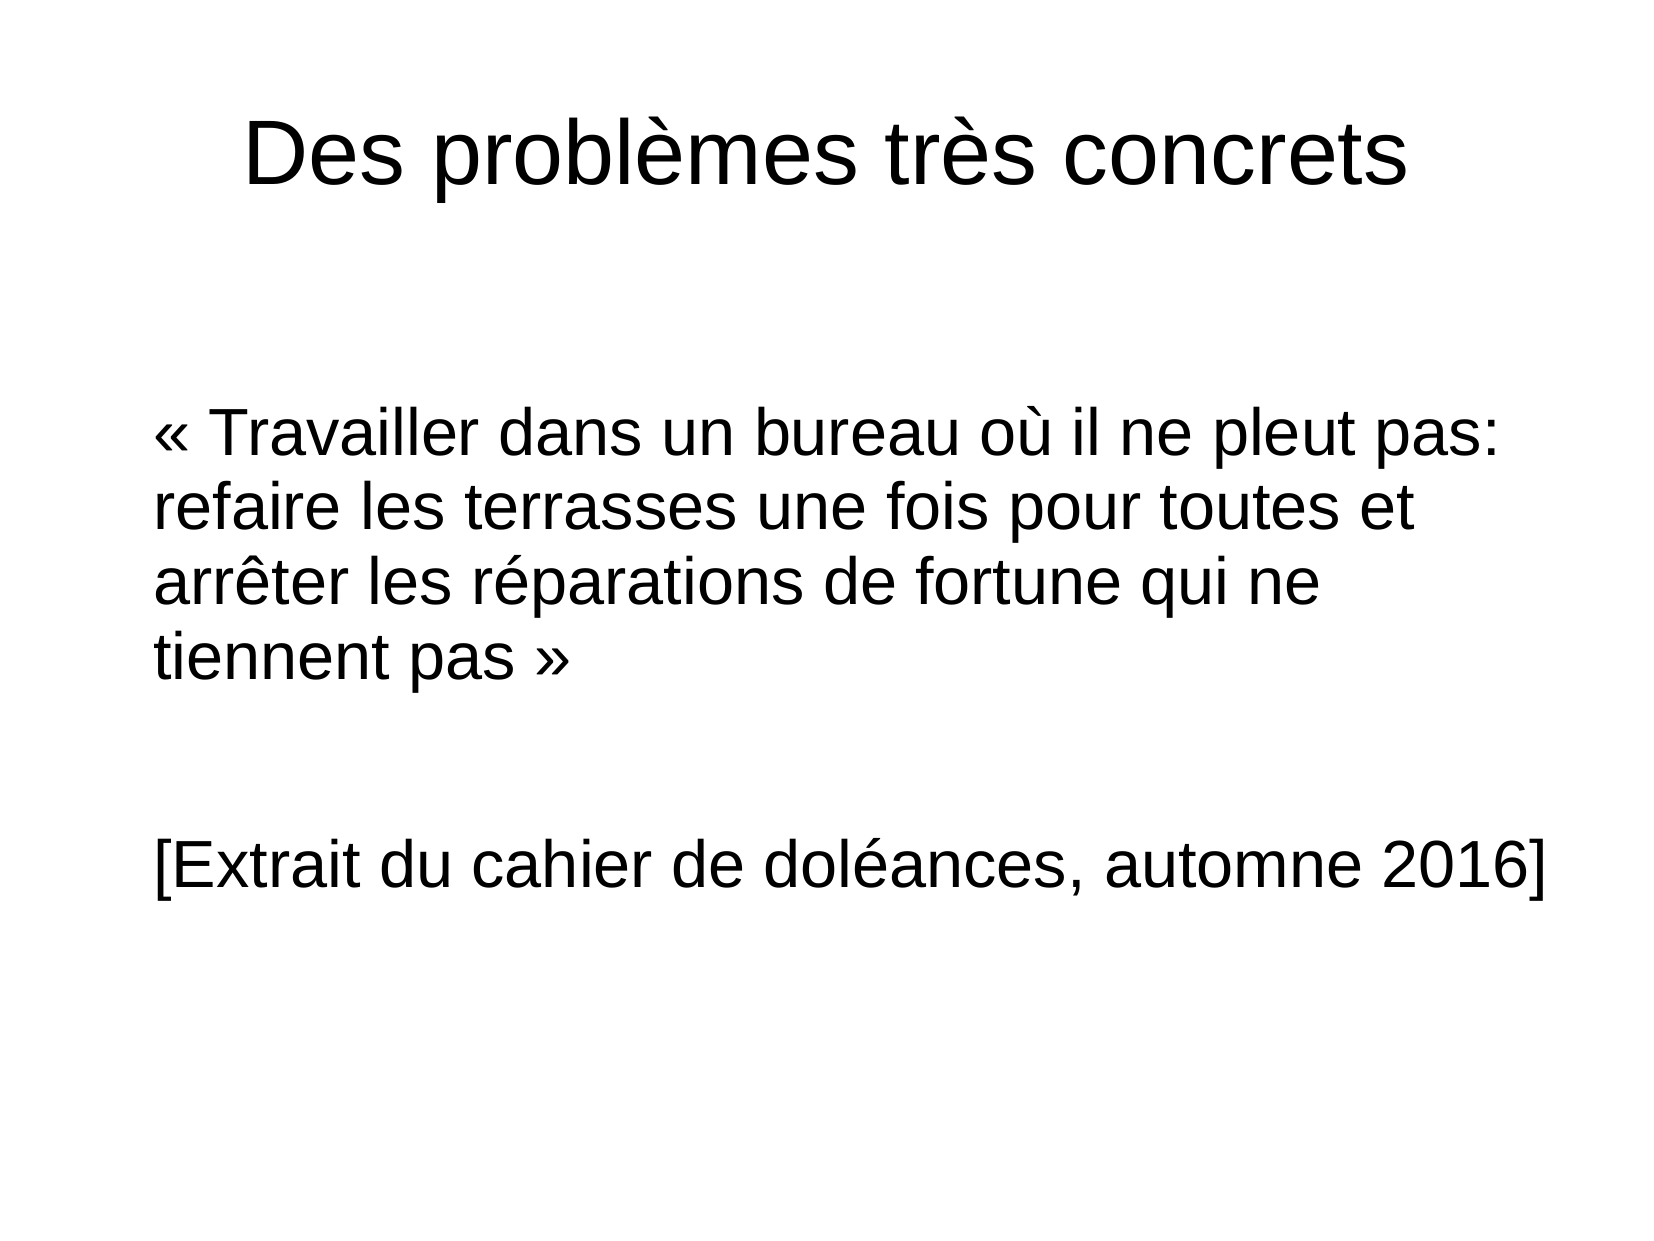

# Des problèmes très concrets
« Travailler dans un bureau où il ne pleut pas: refaire les terrasses une fois pour toutes et arrêter les réparations de fortune qui ne tiennent pas »
[Extrait du cahier de doléances, automne 2016]